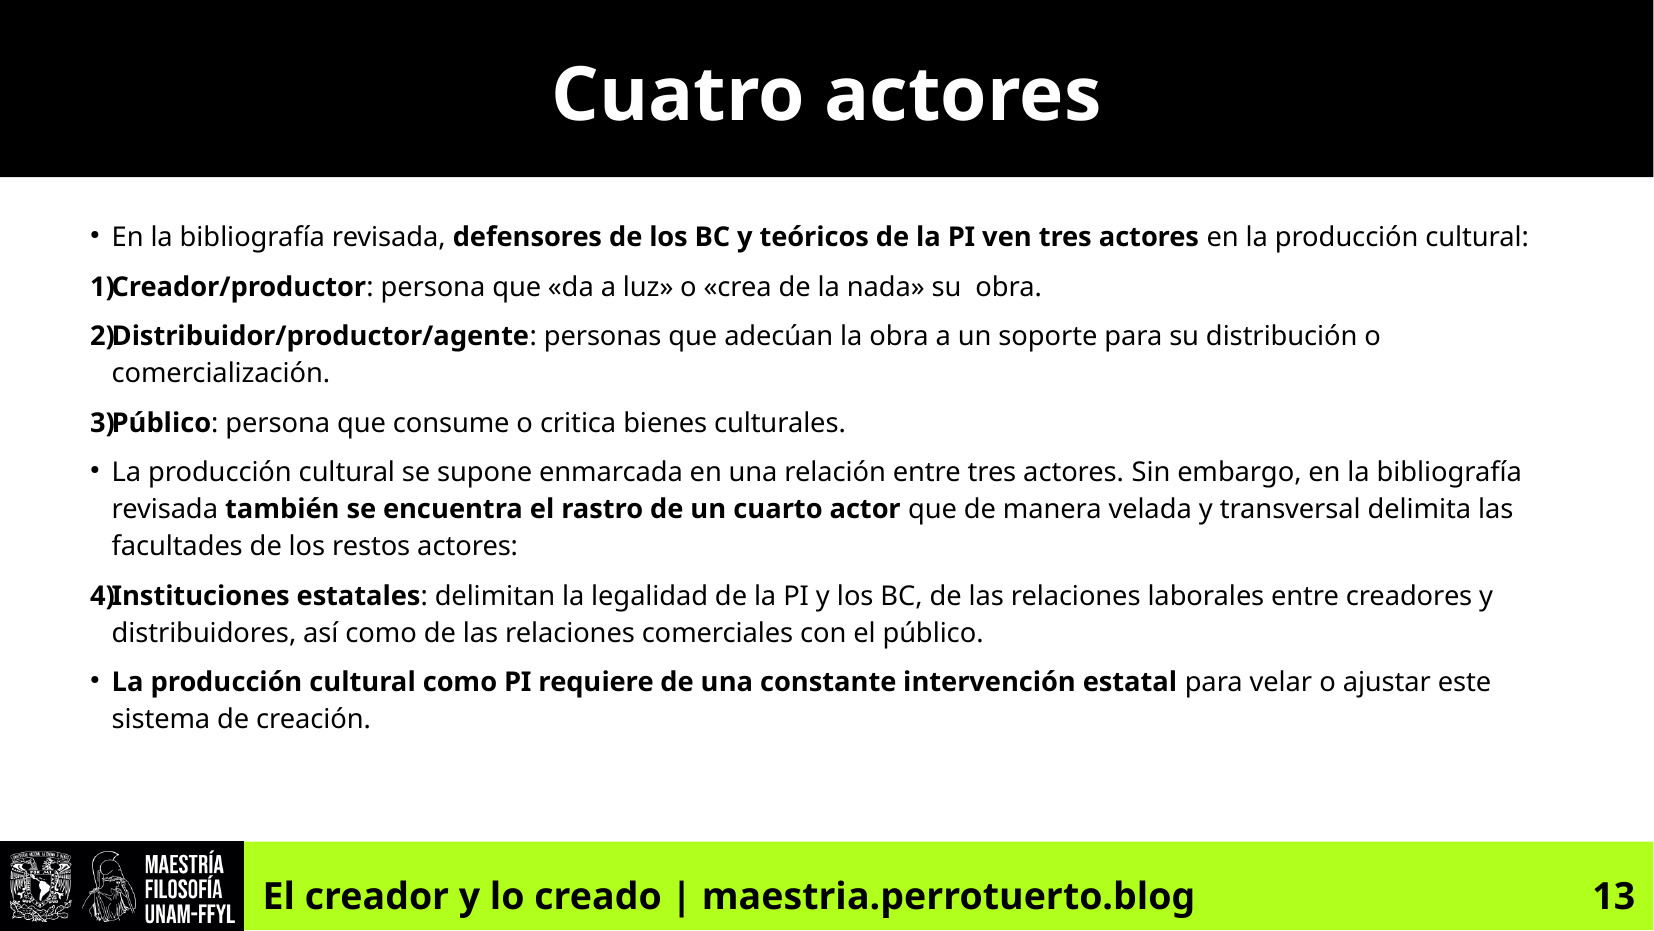

# Cuatro actores
En la bibliografía revisada, defensores de los BC y teóricos de la PI ven tres actores en la producción cultural:
Creador/productor: persona que «da a luz» o «crea de la nada» su obra.
Distribuidor/productor/agente: personas que adecúan la obra a un soporte para su distribución o comercialización.
Público: persona que consume o critica bienes culturales.
La producción cultural se supone enmarcada en una relación entre tres actores. Sin embargo, en la bibliografía revisada también se encuentra el rastro de un cuarto actor que de manera velada y transversal delimita las facultades de los restos actores:
Instituciones estatales: delimitan la legalidad de la PI y los BC, de las relaciones laborales entre creadores y distribuidores, así como de las relaciones comerciales con el público.
La producción cultural como PI requiere de una constante intervención estatal para velar o ajustar este sistema de creación.